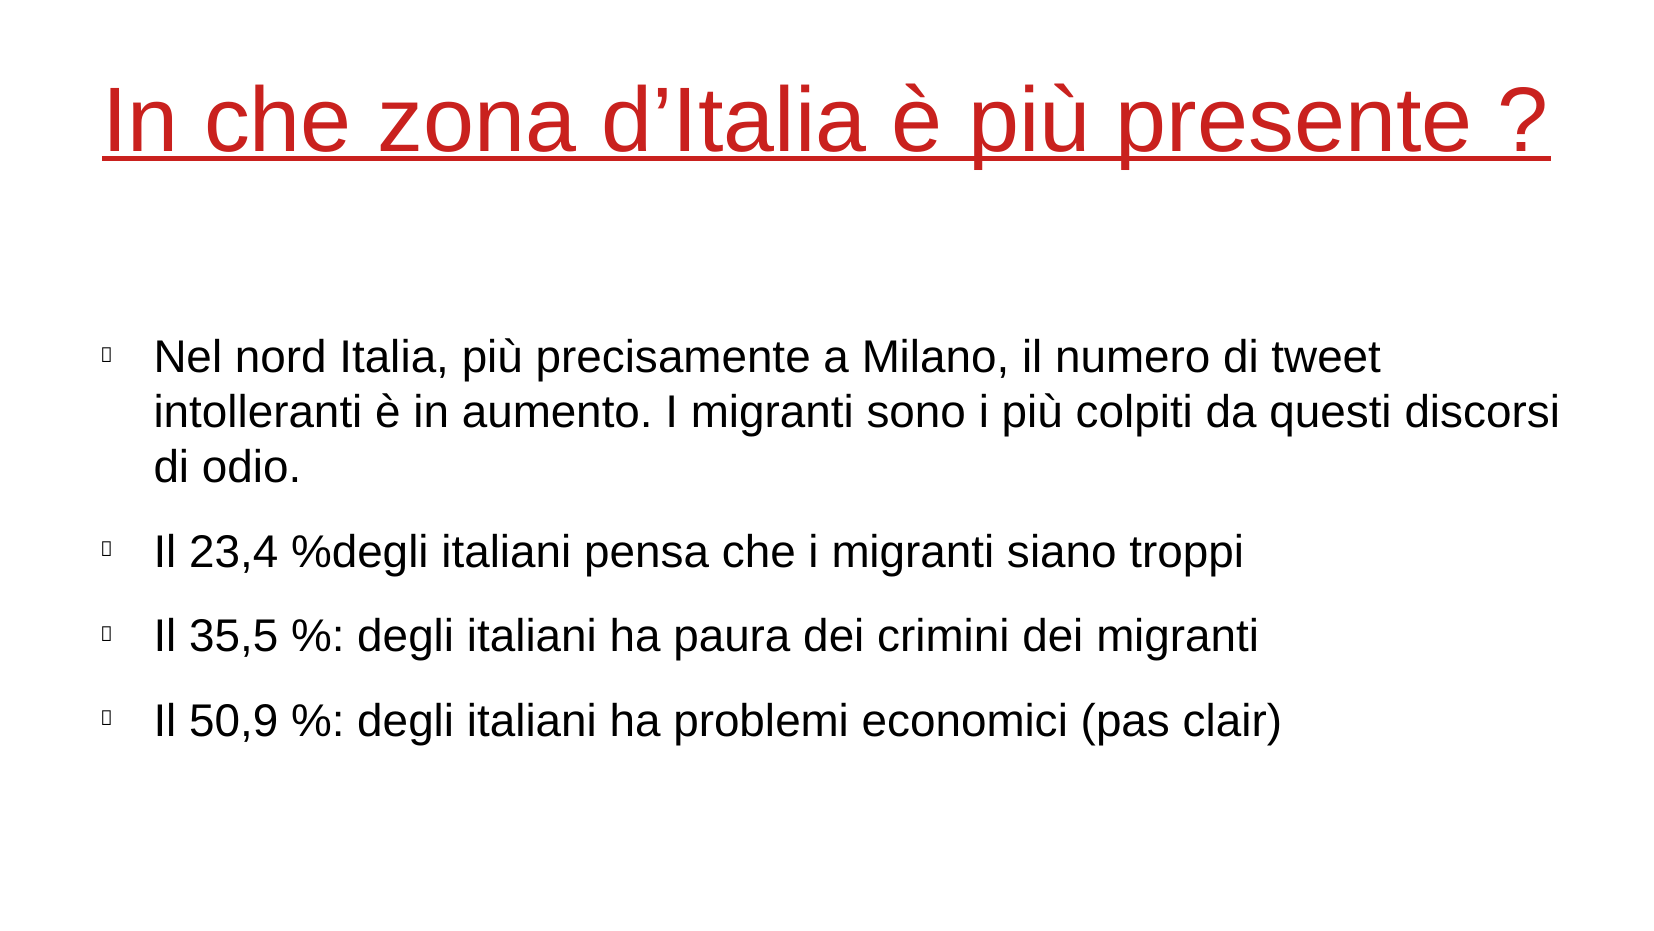

In che zona d’Italia è più presente ?
Nel nord Italia, più precisamente a Milano, il numero di tweet intolleranti è in aumento. I migranti sono i più colpiti da questi discorsi di odio.
Il 23,4 %degli italiani pensa che i migranti siano troppi
Il 35,5 %: degli italiani ha paura dei crimini dei migranti
Il 50,9 %: degli italiani ha problemi economici (pas clair)